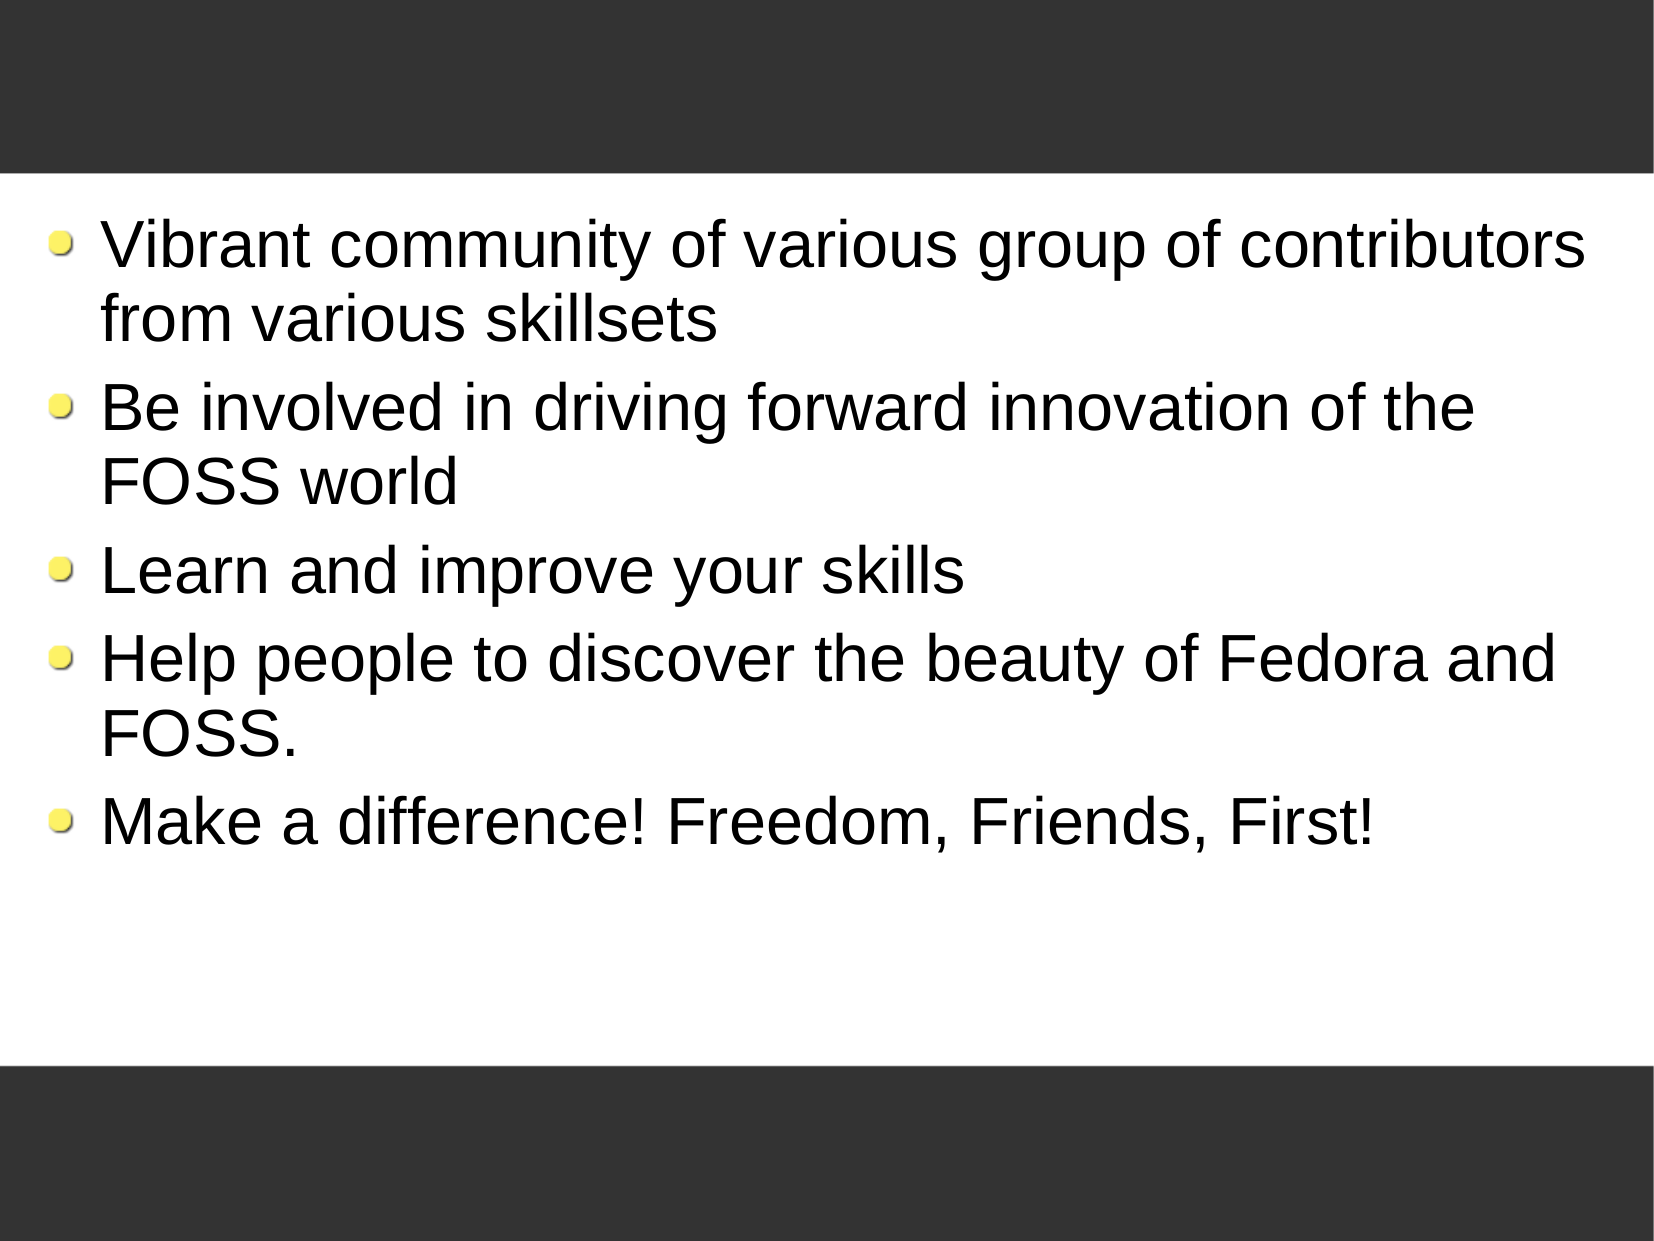

#
Vibrant community of various group of contributors from various skillsets
Be involved in driving forward innovation of the FOSS world
Learn and improve your skills
Help people to discover the beauty of Fedora and FOSS.
Make a difference! Freedom, Friends, First!